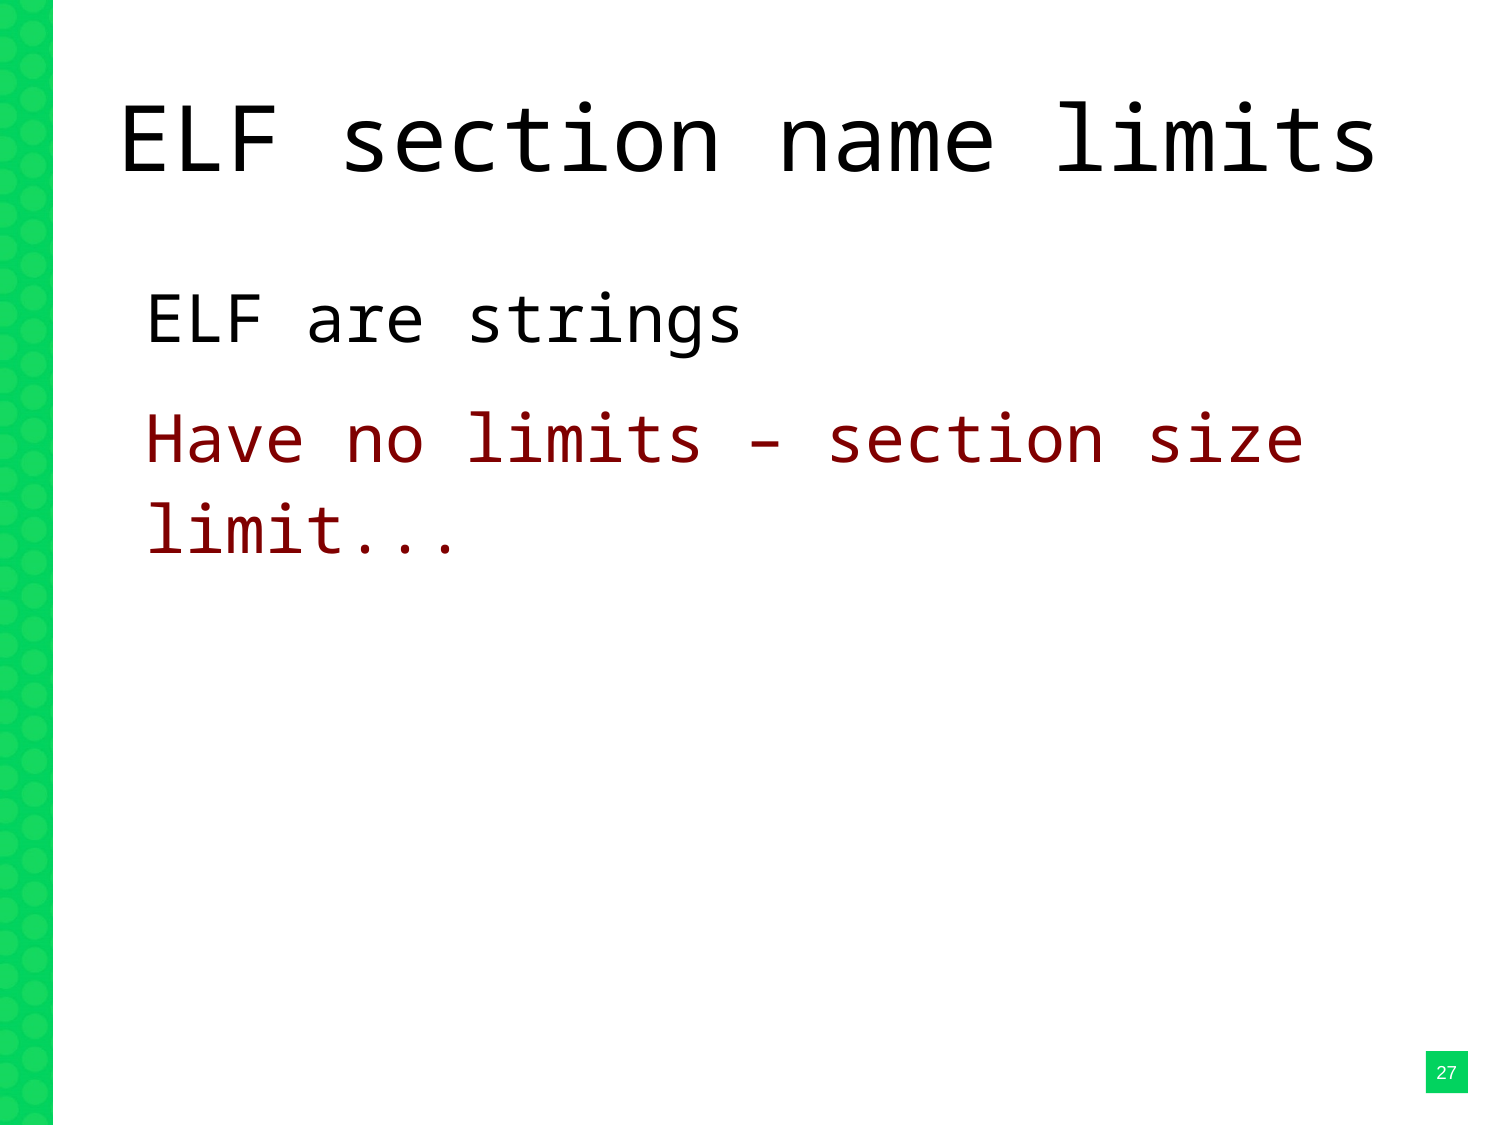

# ELF section name limits
ELF are strings
Have no limits – section size limit...